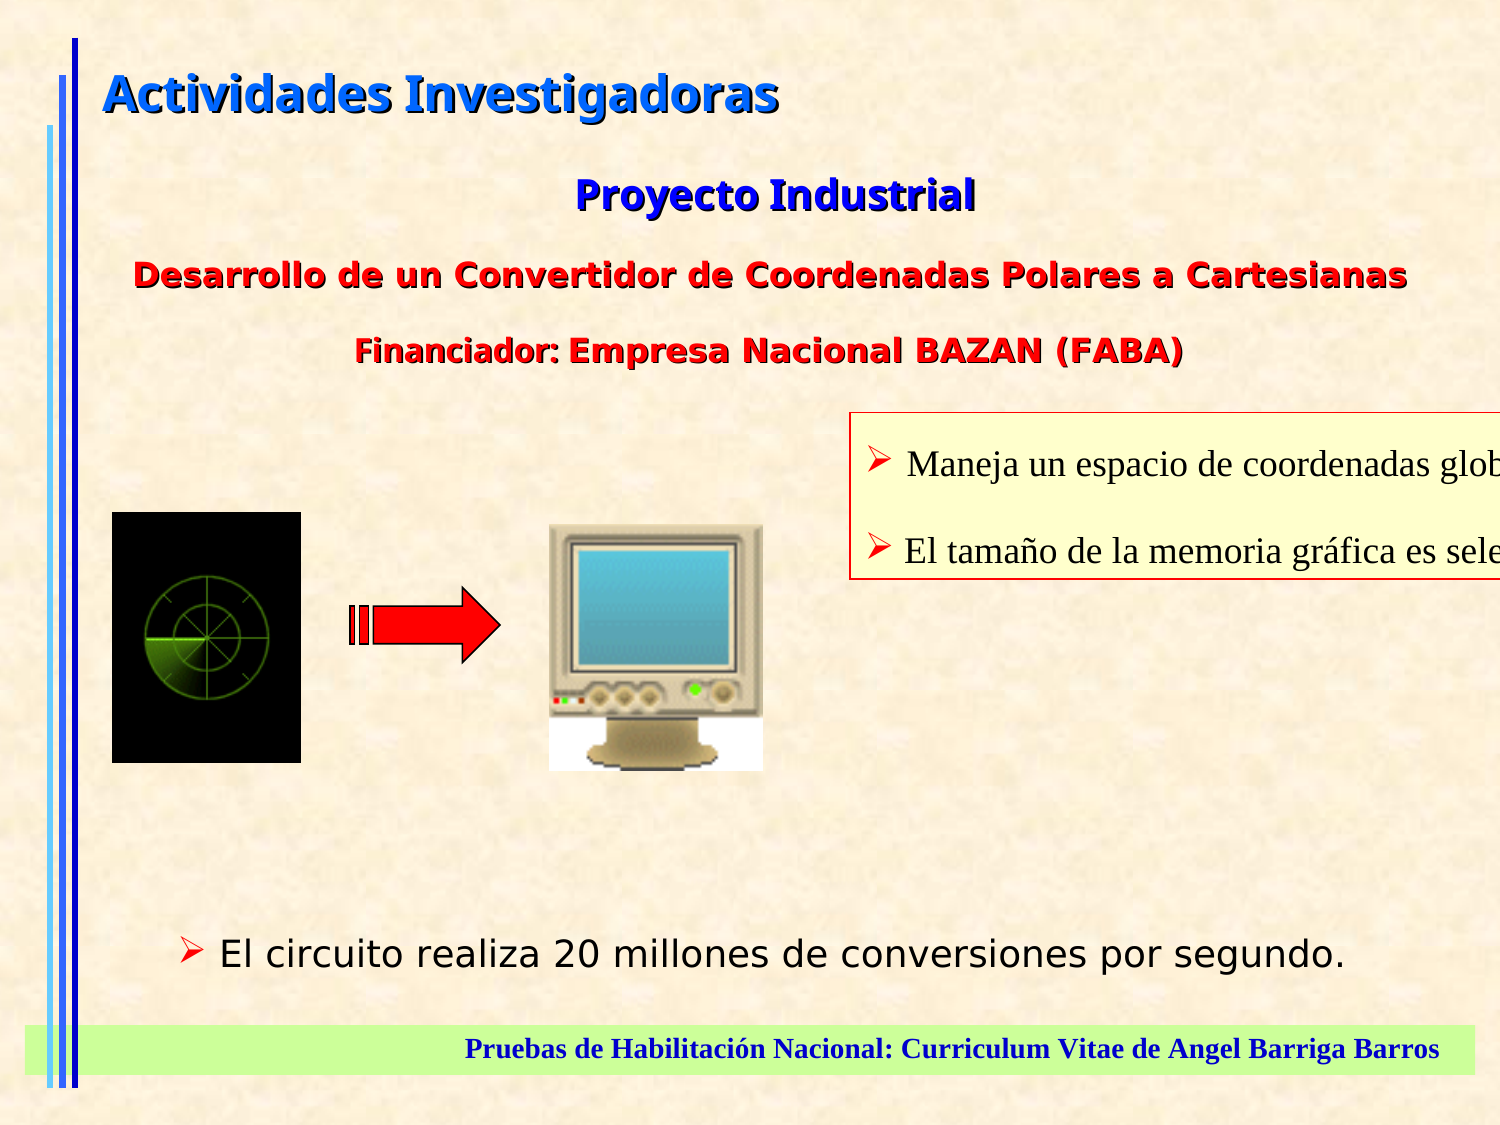

Actividades Investigadoras
Proyecto Industrial
Desarrollo de un Convertidor de Coordenadas Polares a Cartesianas
Financiador: Empresa Nacional BAZAN (FABA)
 Maneja un espacio de coordenadas global de 16Kx16K con resolución de 1 píxel.
 El tamaño de la memoria gráfica es seleccionable y gestiona una ventana de visualización de tamaño programable.
 El circuito realiza 20 millones de conversiones por segundo.